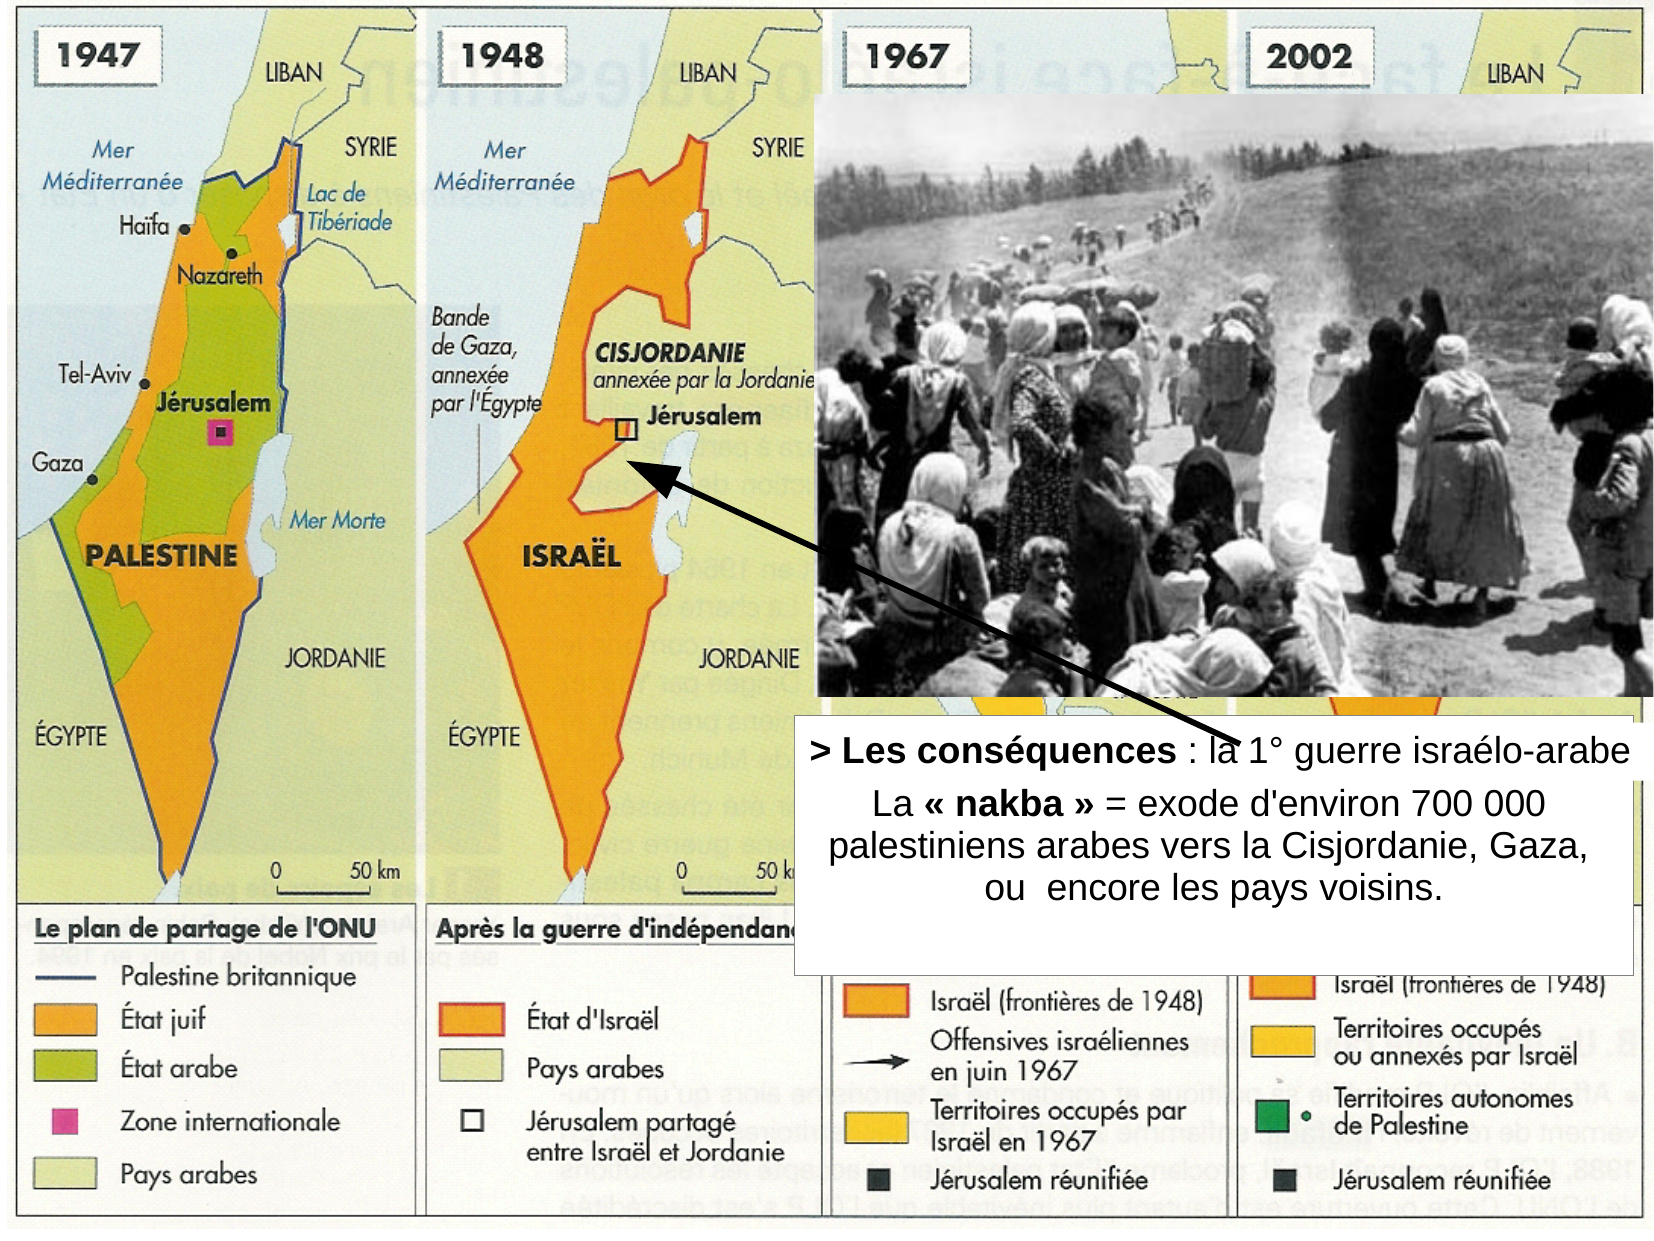

La « nakba » = exode d'environ 700 000
palestiniens arabes vers la Cisjordanie, Gaza,
ou encore les pays voisins.
> Les conséquences : la 1° guerre israélo-arabe